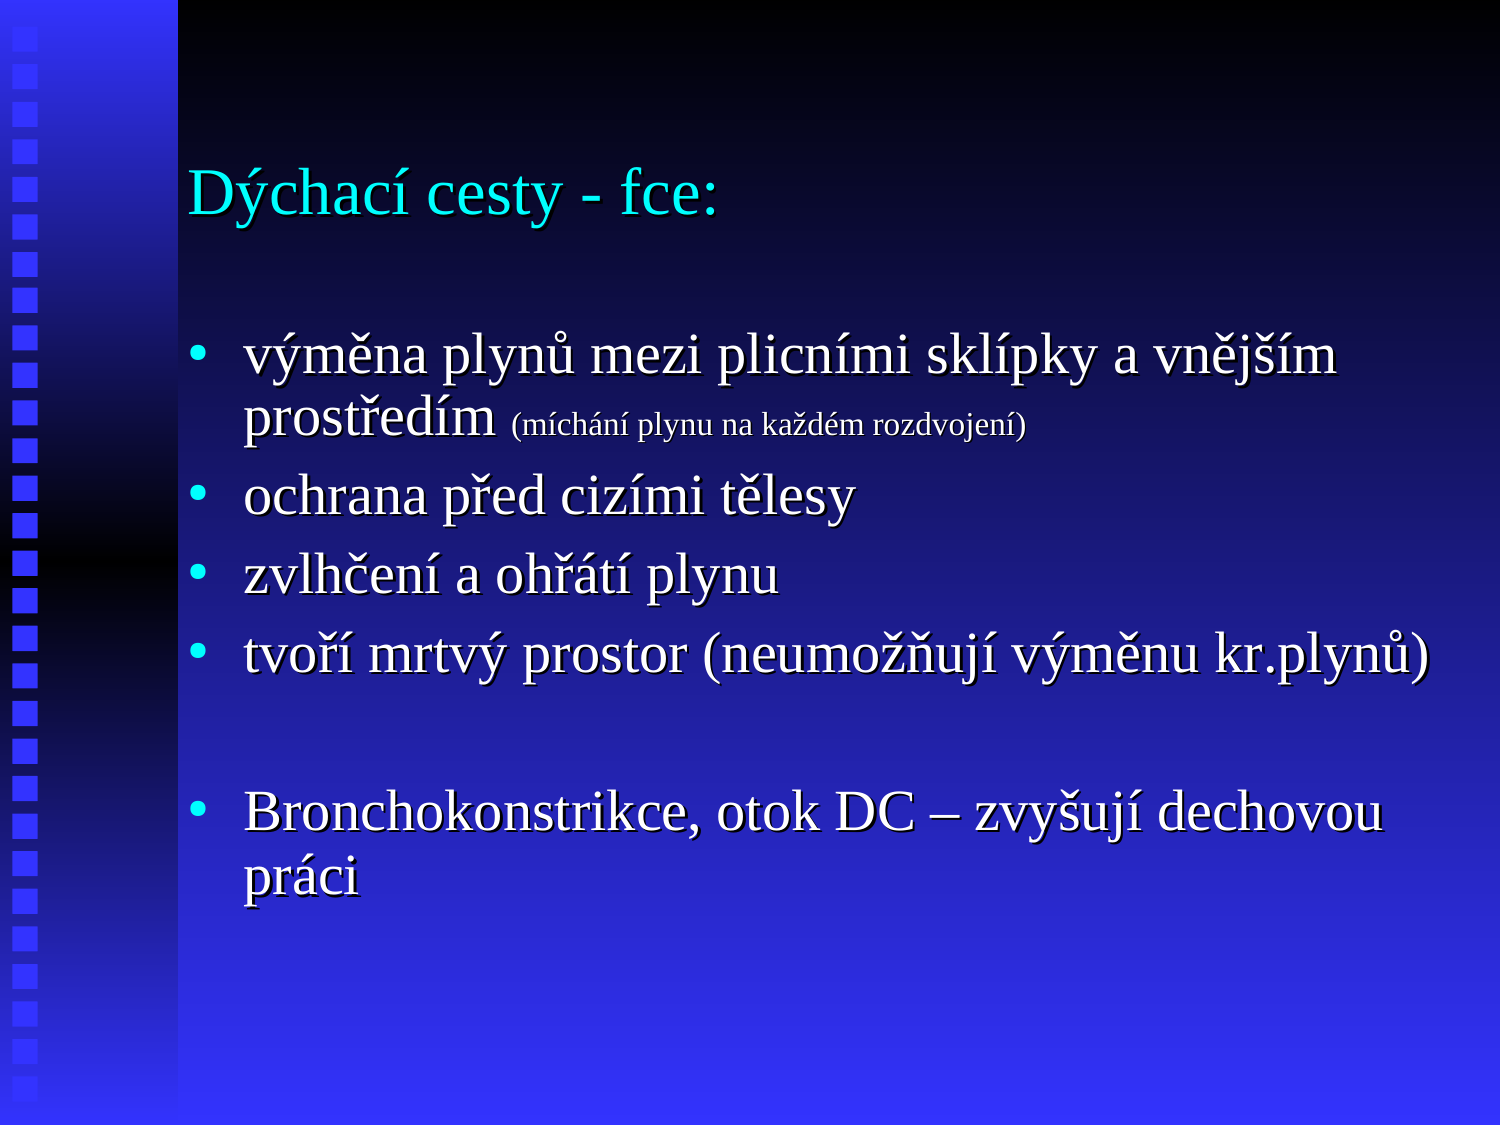

# Dýchací cesty - fce:
výměna plynů mezi plicními sklípky a vnějším prostředím (míchání plynu na každém rozdvojení)
ochrana před cizími tělesy
zvlhčení a ohřátí plynu
tvoří mrtvý prostor (neumožňují výměnu kr.plynů)
Bronchokonstrikce, otok DC – zvyšují dechovou práci